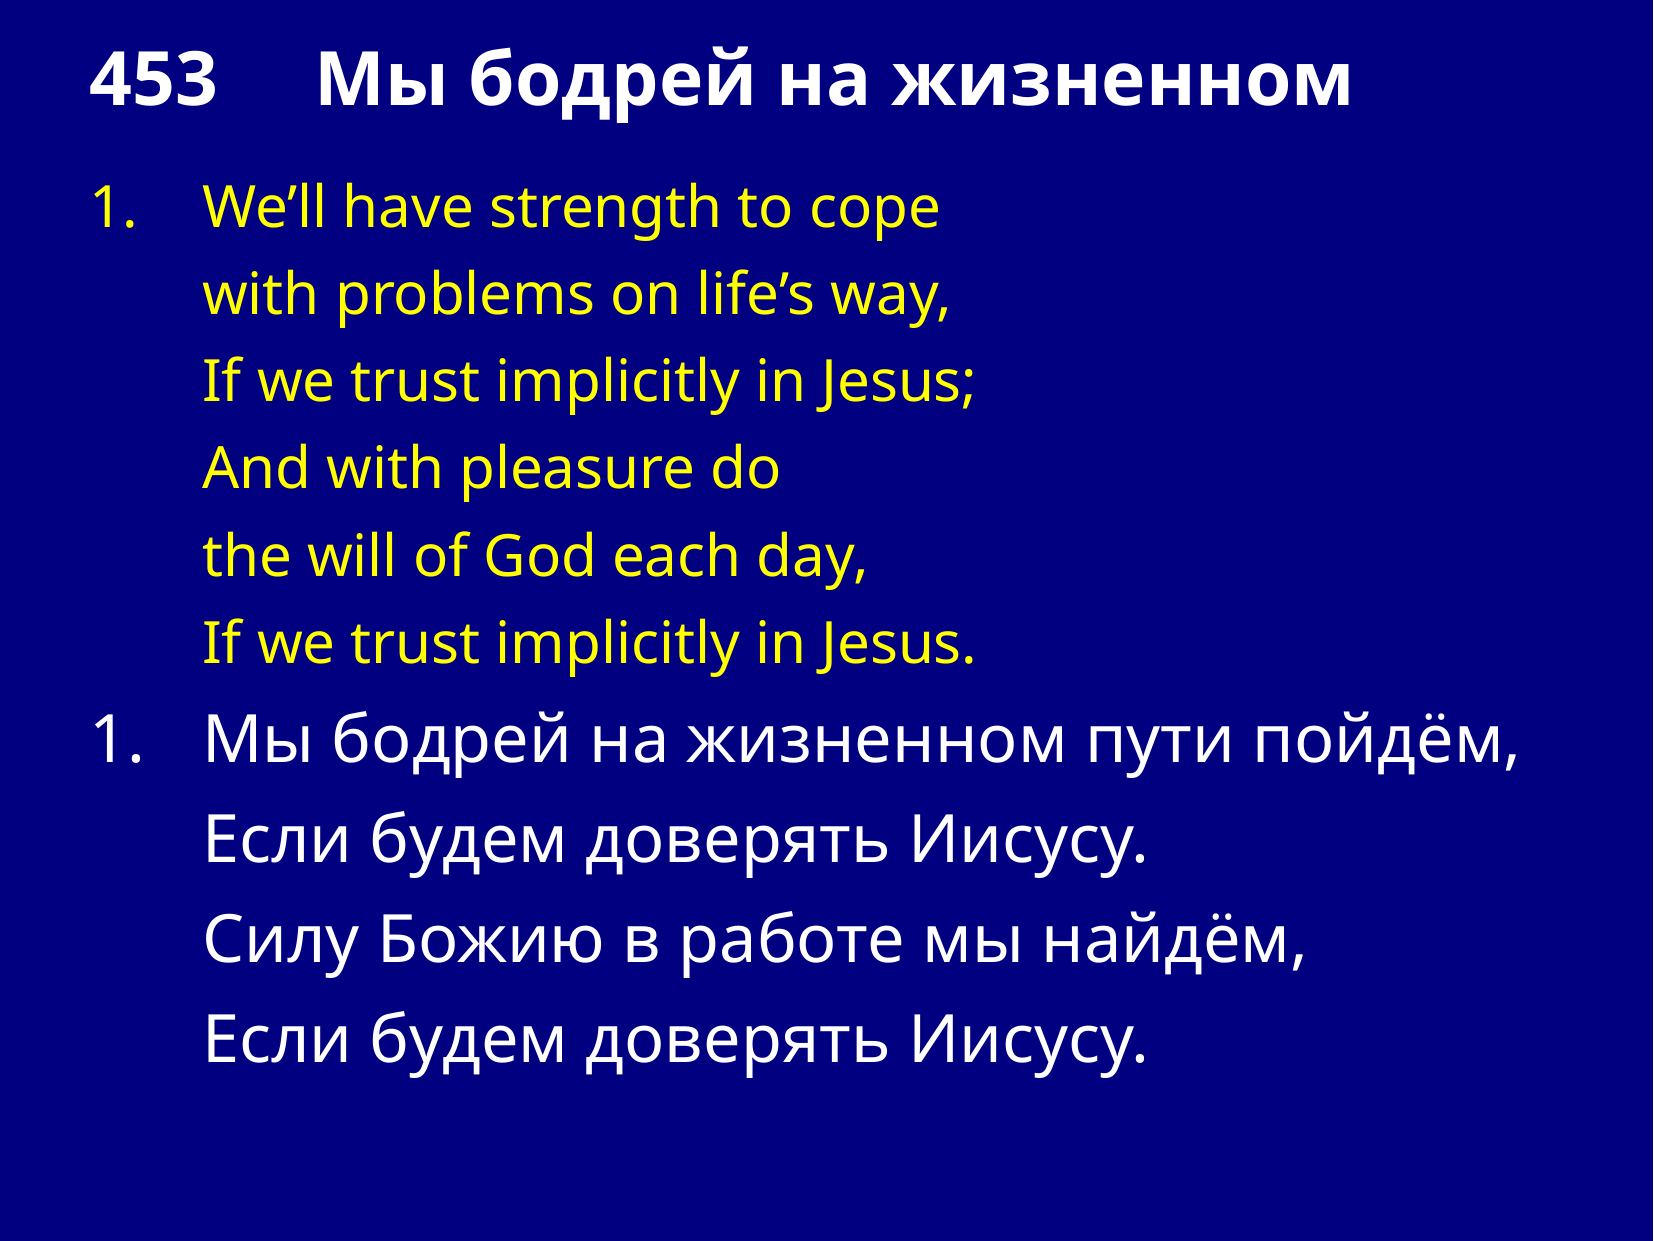

453	Мы бодрей на жизненном
1.	We’ll have strength to cope
	with problems on life’s way,
	If we trust implicitly in Jesus;
	And with pleasure do
	the will of God each day,
	If we trust implicitly in Jesus.
1.	Мы бодрей на жизненном пути пойдём,
	Если будем доверять Иисусу.
	Силу Божию в работе мы найдём,
	Если будем доверять Иисусу.